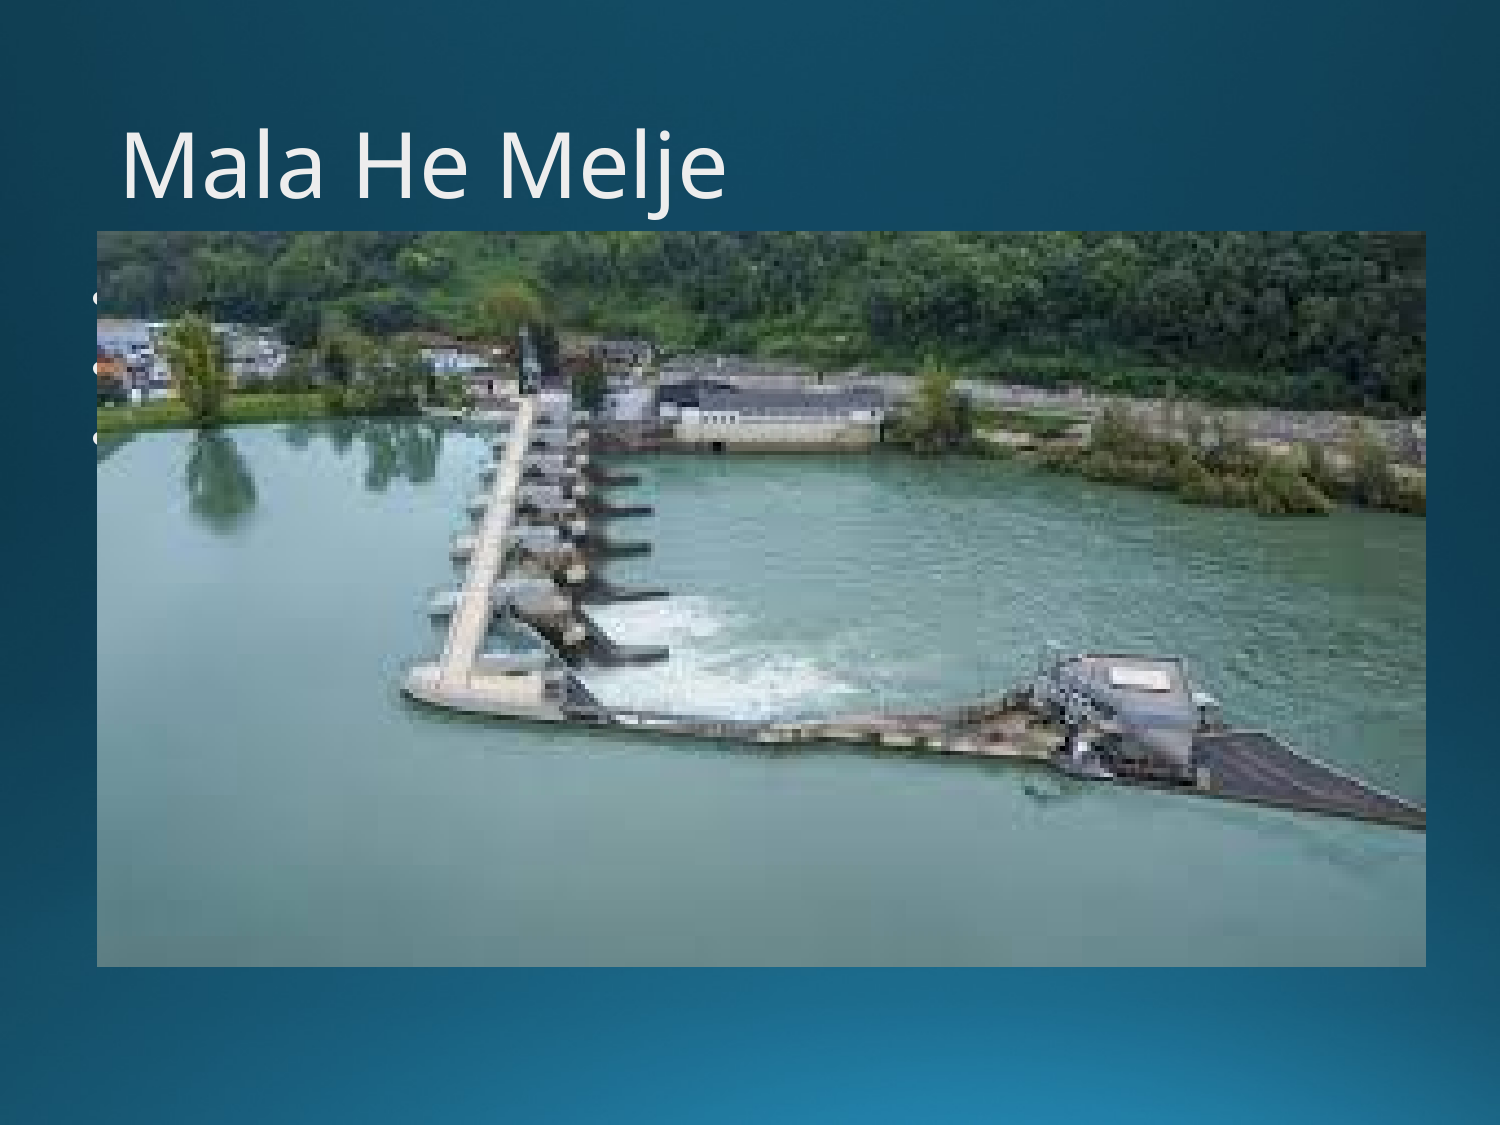

# Mala He Melje
Je majnša elektrarna na slovenskem delu Drave .
Izkorišča predpisan zimski pretok v strugi Drave .
Letno proizvede 5,1 milijon kWh .